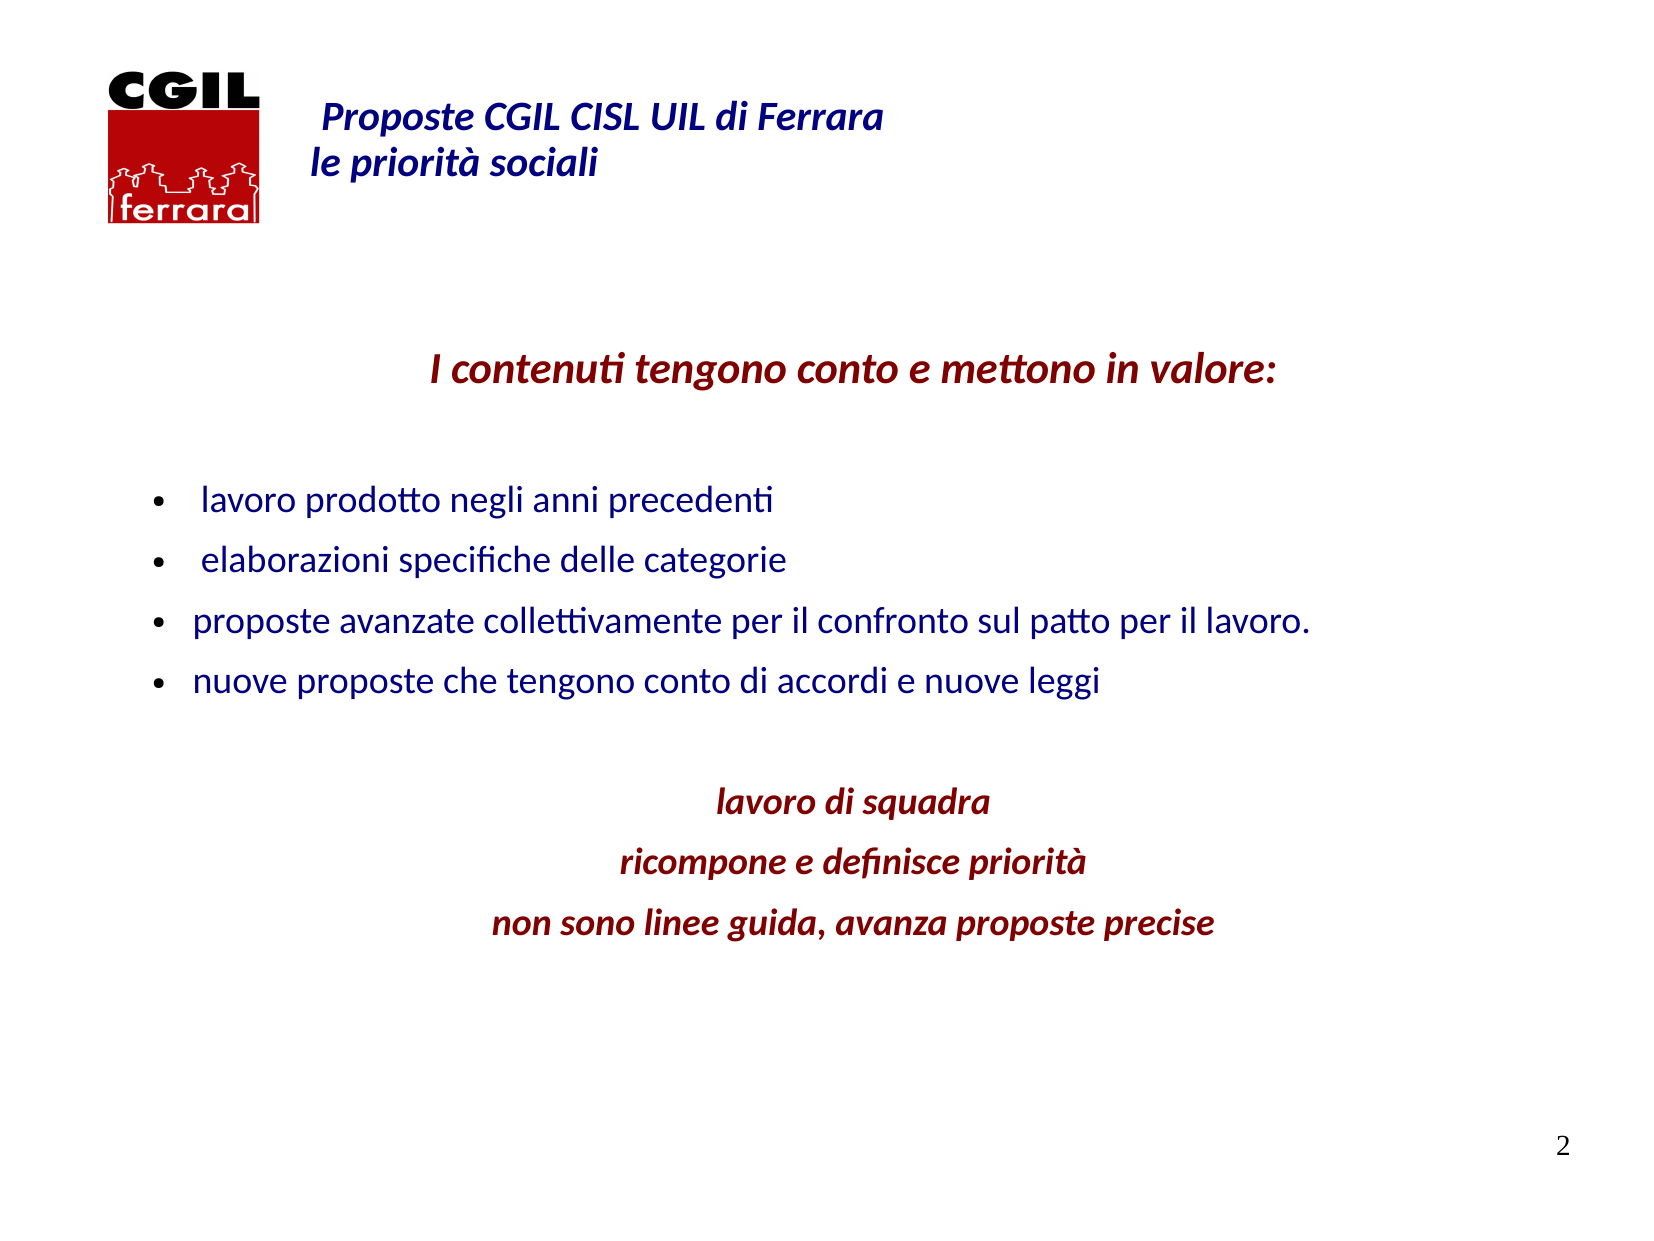

# Proposte CGIL CISL UIL di Ferrara le priorità sociali
I contenuti tengono conto e mettono in valore:
 lavoro prodotto negli anni precedenti
 elaborazioni specifiche delle categorie
proposte avanzate collettivamente per il confronto sul patto per il lavoro.
nuove proposte che tengono conto di accordi e nuove leggi
lavoro di squadra
ricompone e definisce priorità
non sono linee guida, avanza proposte precise
2